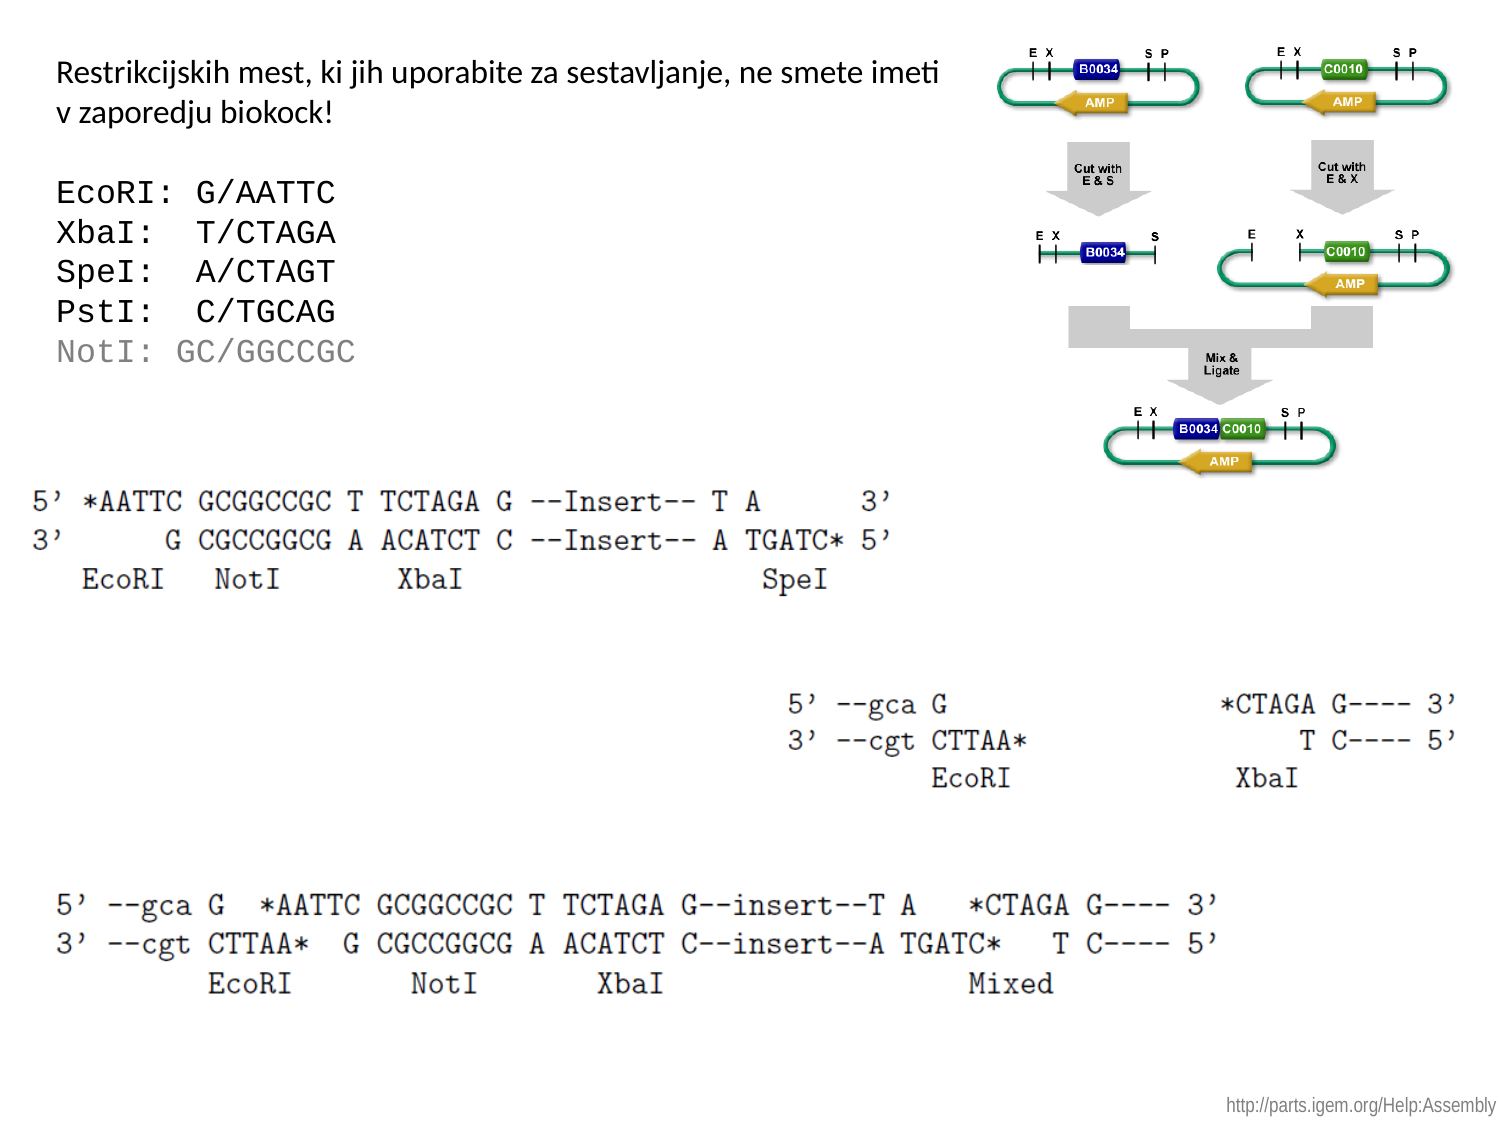

Restrikcijskih mest, ki jih uporabite za sestavljanje, ne smete imeti v zaporedju biokock!
EcoRI: G/AATTC
XbaI: T/CTAGA
SpeI: A/CTAGT
PstI: C/TGCAG
NotI: GC/GGCCGC
http://parts.igem.org/Help:Assembly